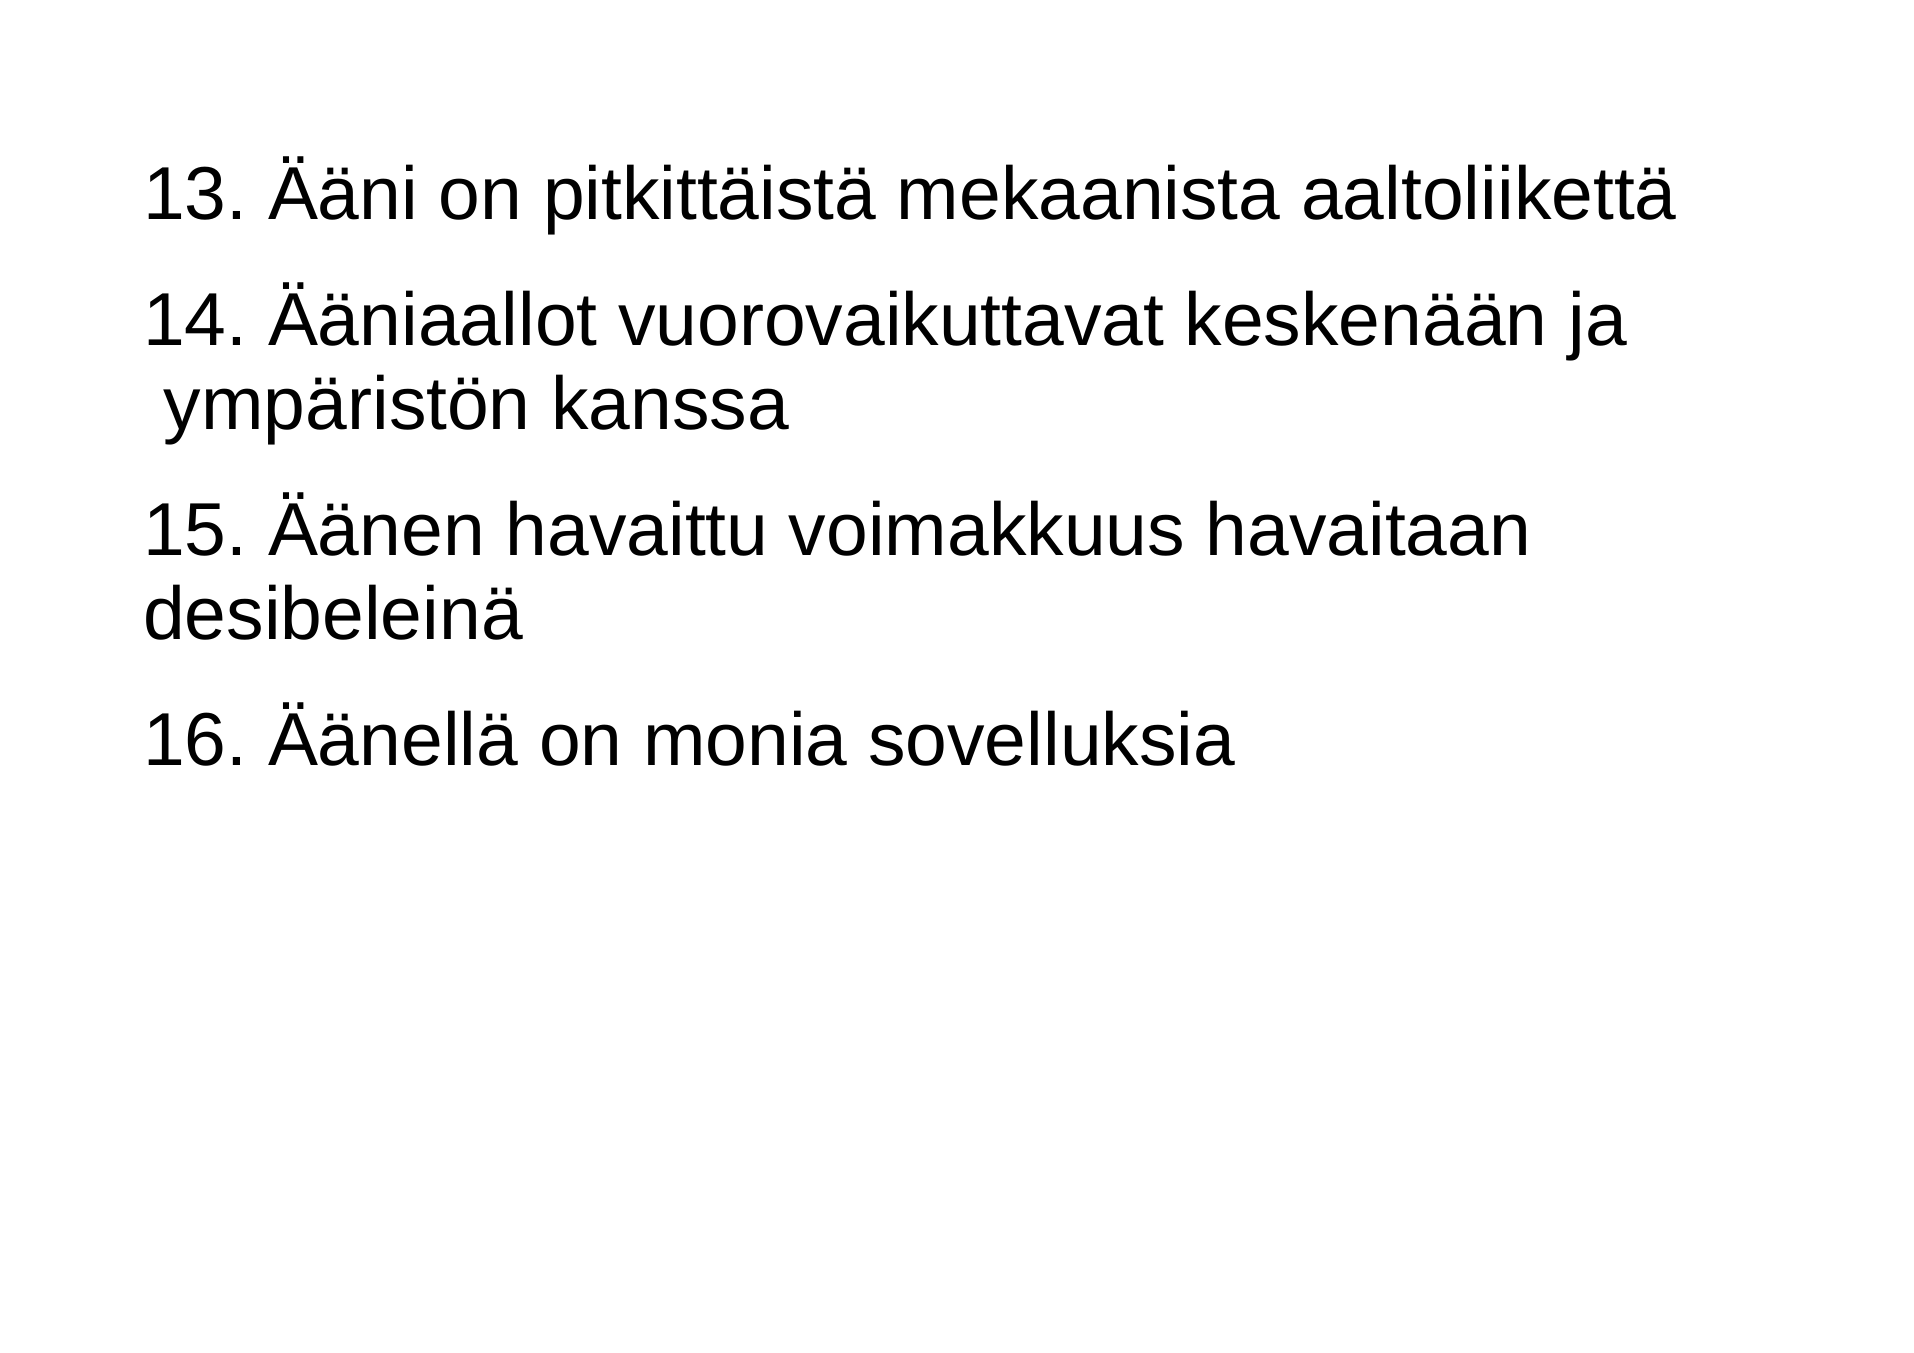

13. Ääni on pitkittäistä mekaanista aaltoliikettä
14. Ääniaallot vuorovaikuttavat keskenään ja
 ympäristön kanssa
15. Äänen havaittu voimakkuus havaitaan desibeleinä
16. Äänellä on monia sovelluksia